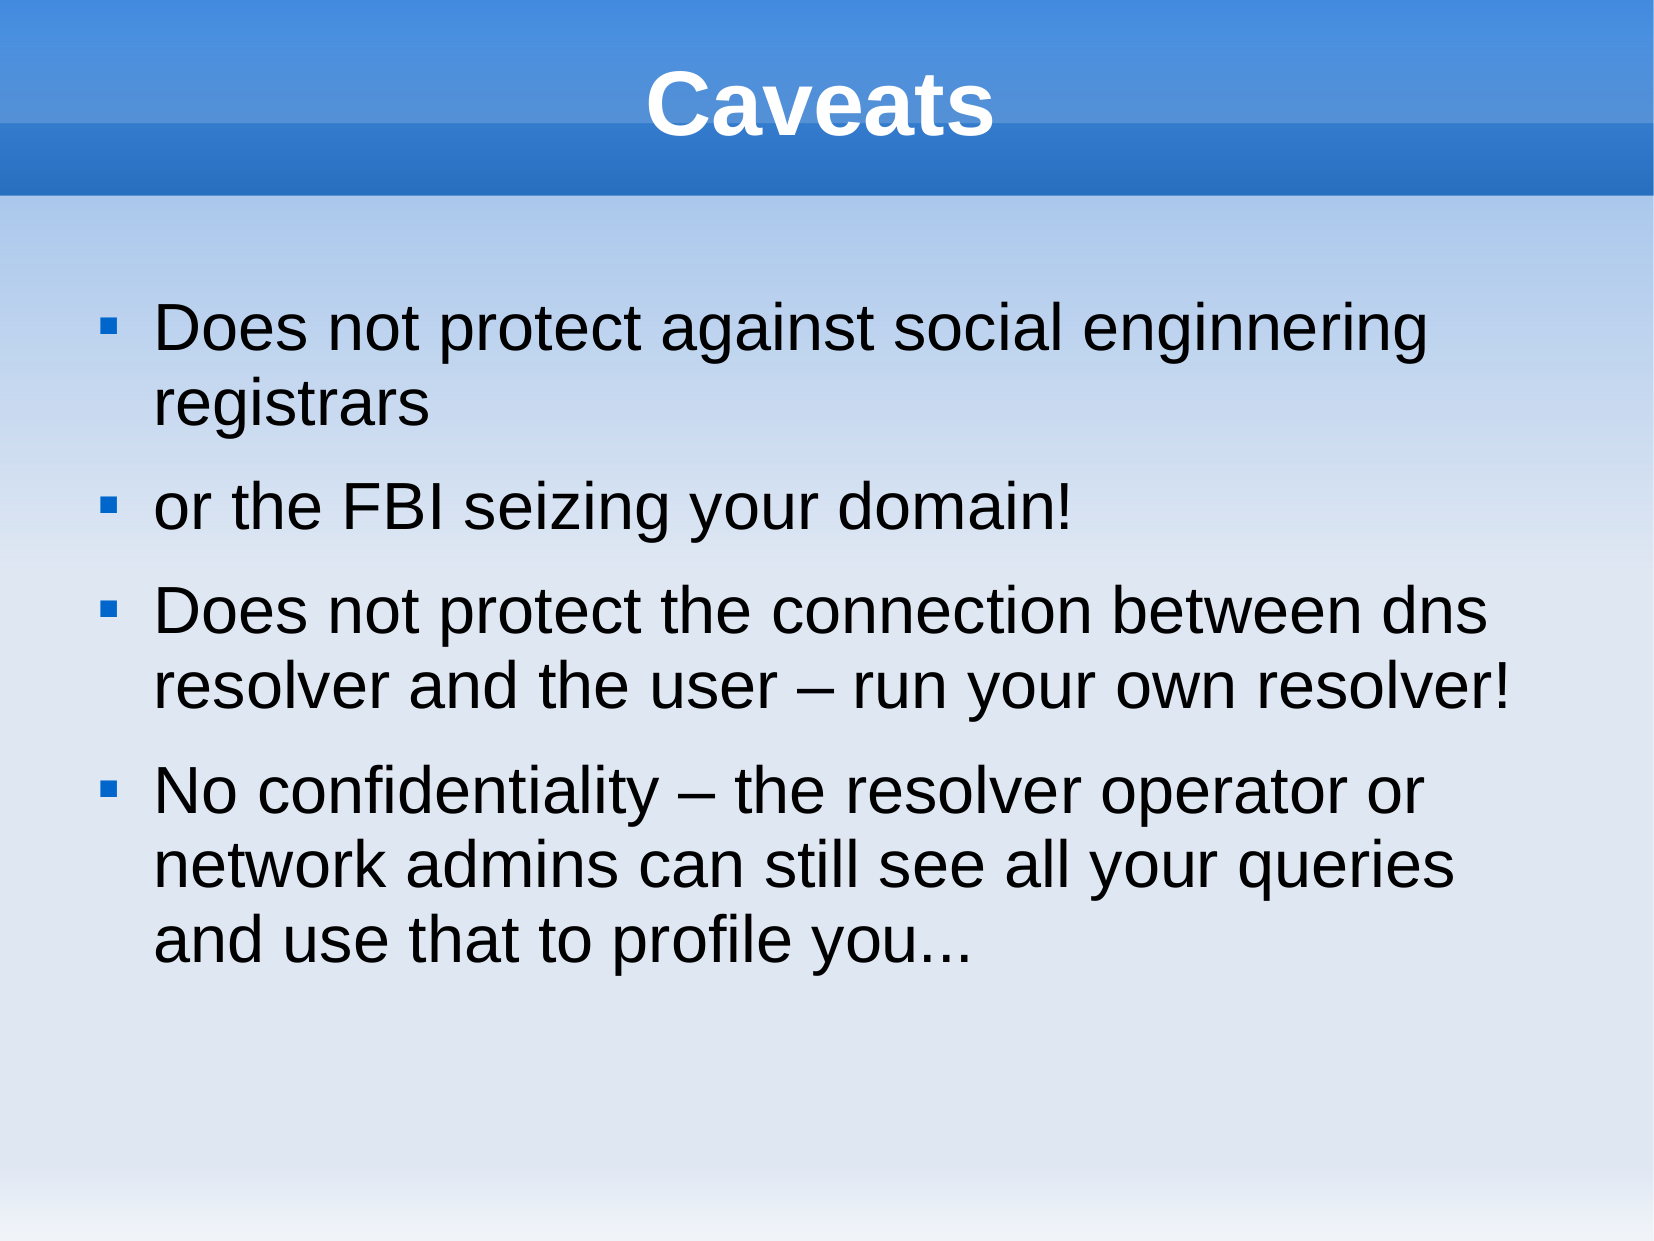

# Caveats
Does not protect against social enginnering registrars
or the FBI seizing your domain!
Does not protect the connection between dns resolver and the user – run your own resolver!
No confidentiality – the resolver operator or network admins can still see all your queries and use that to profile you...